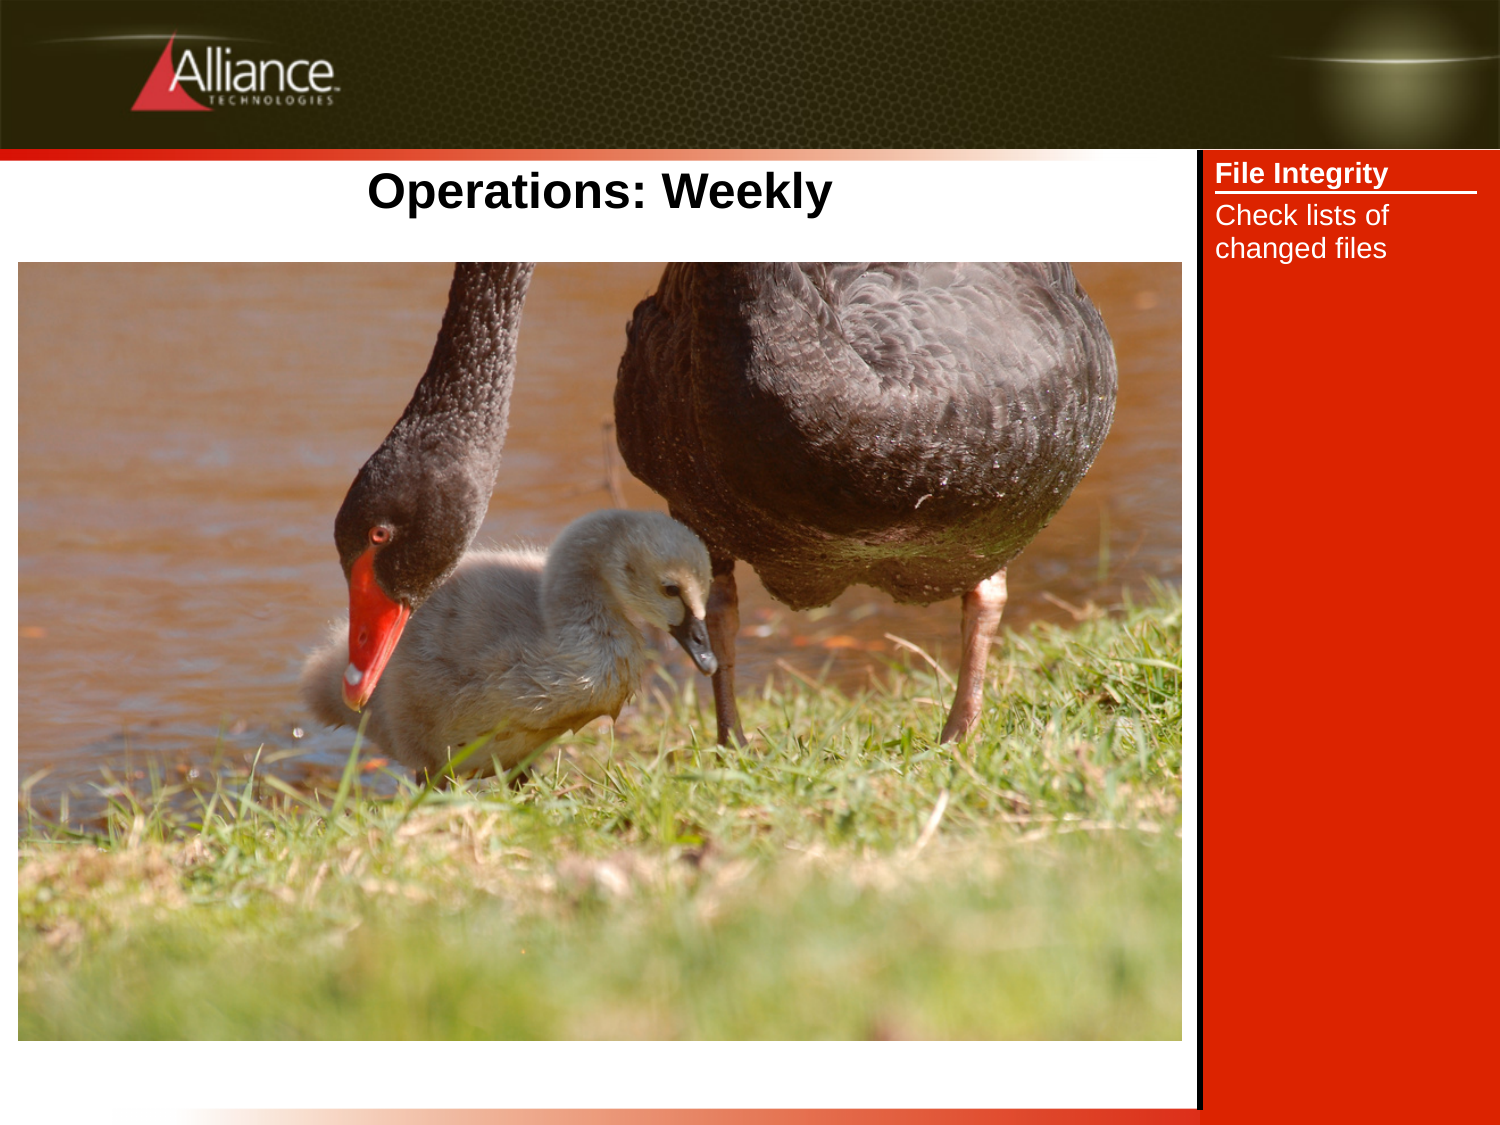

File Integrity
Operations: Weekly
Check lists of changed files